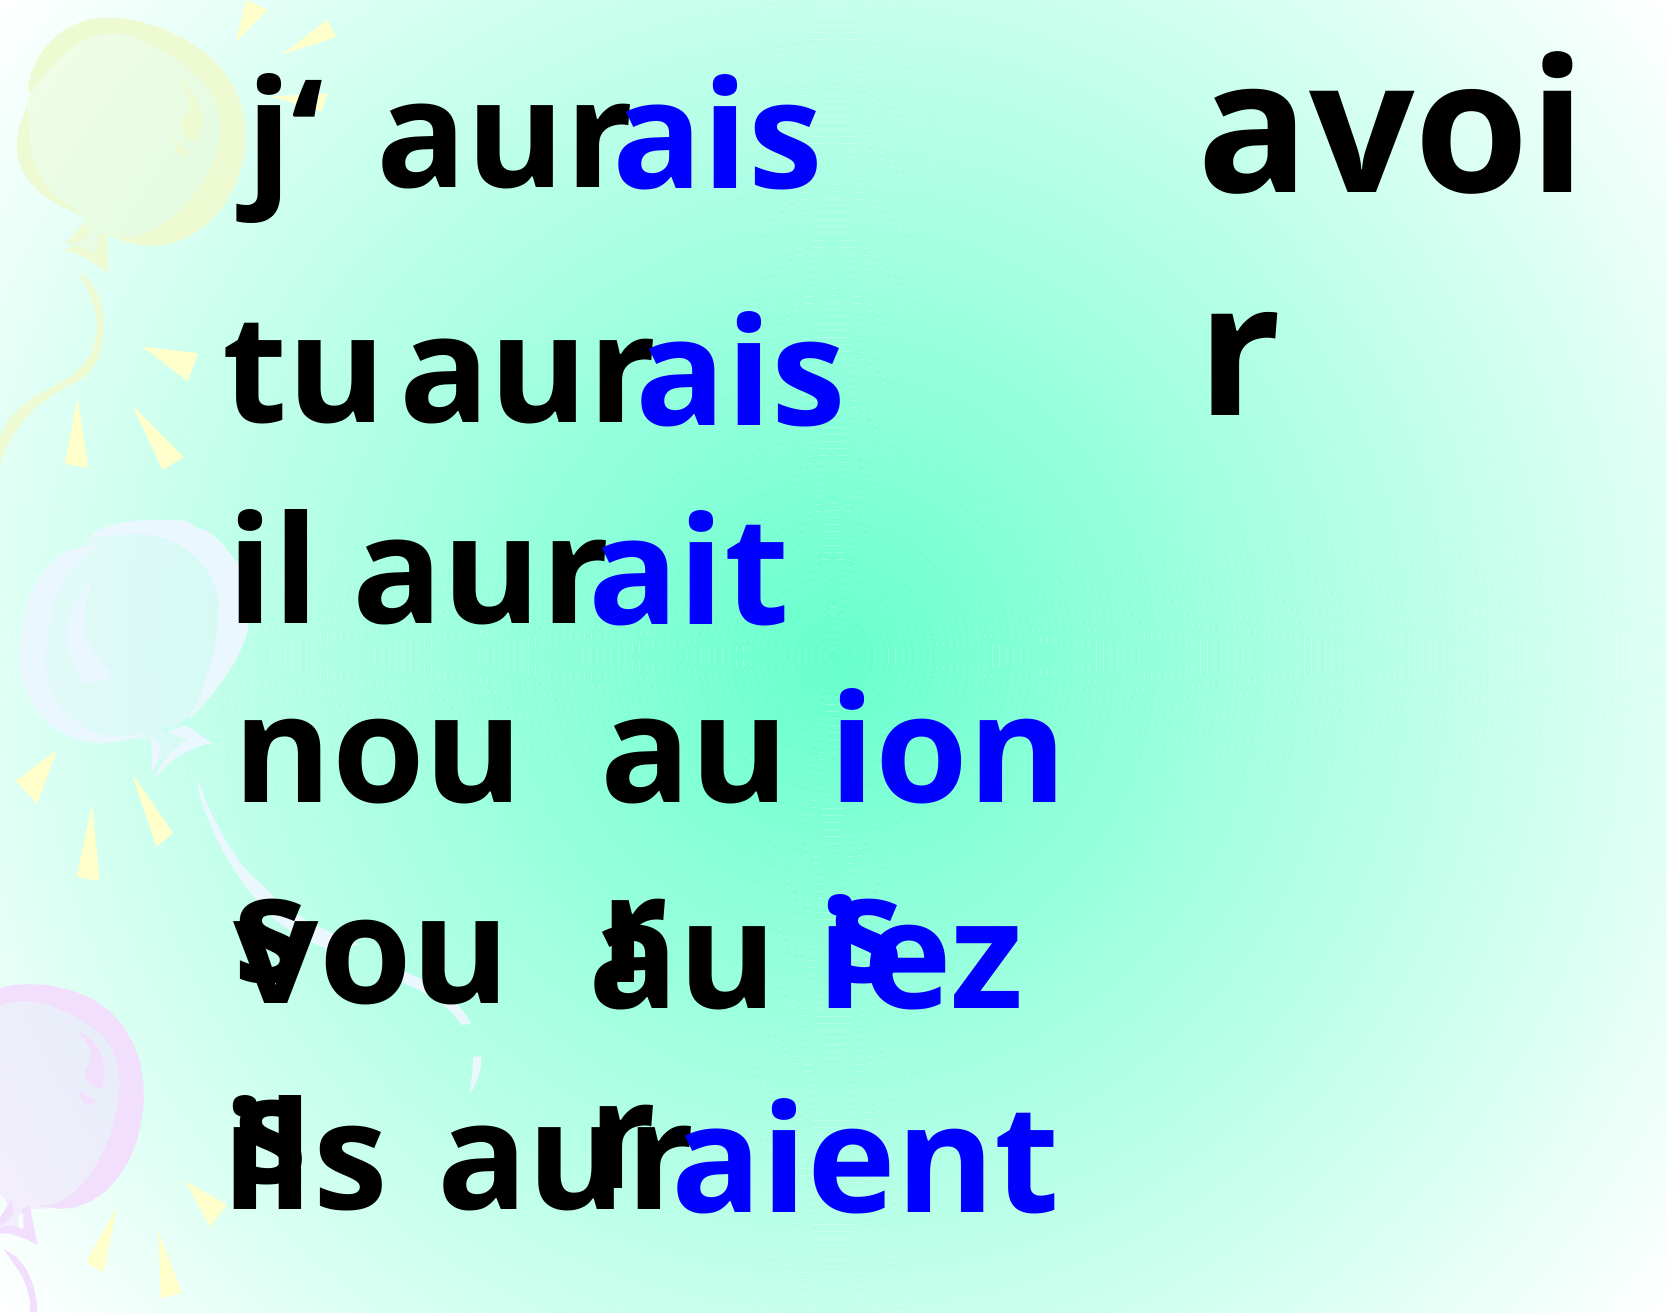

avoir
j‘
aur
ais
tu
aur
ais
il
aur
ait
nous
aur
ions
vous
aur
iez
ils
aur
aient